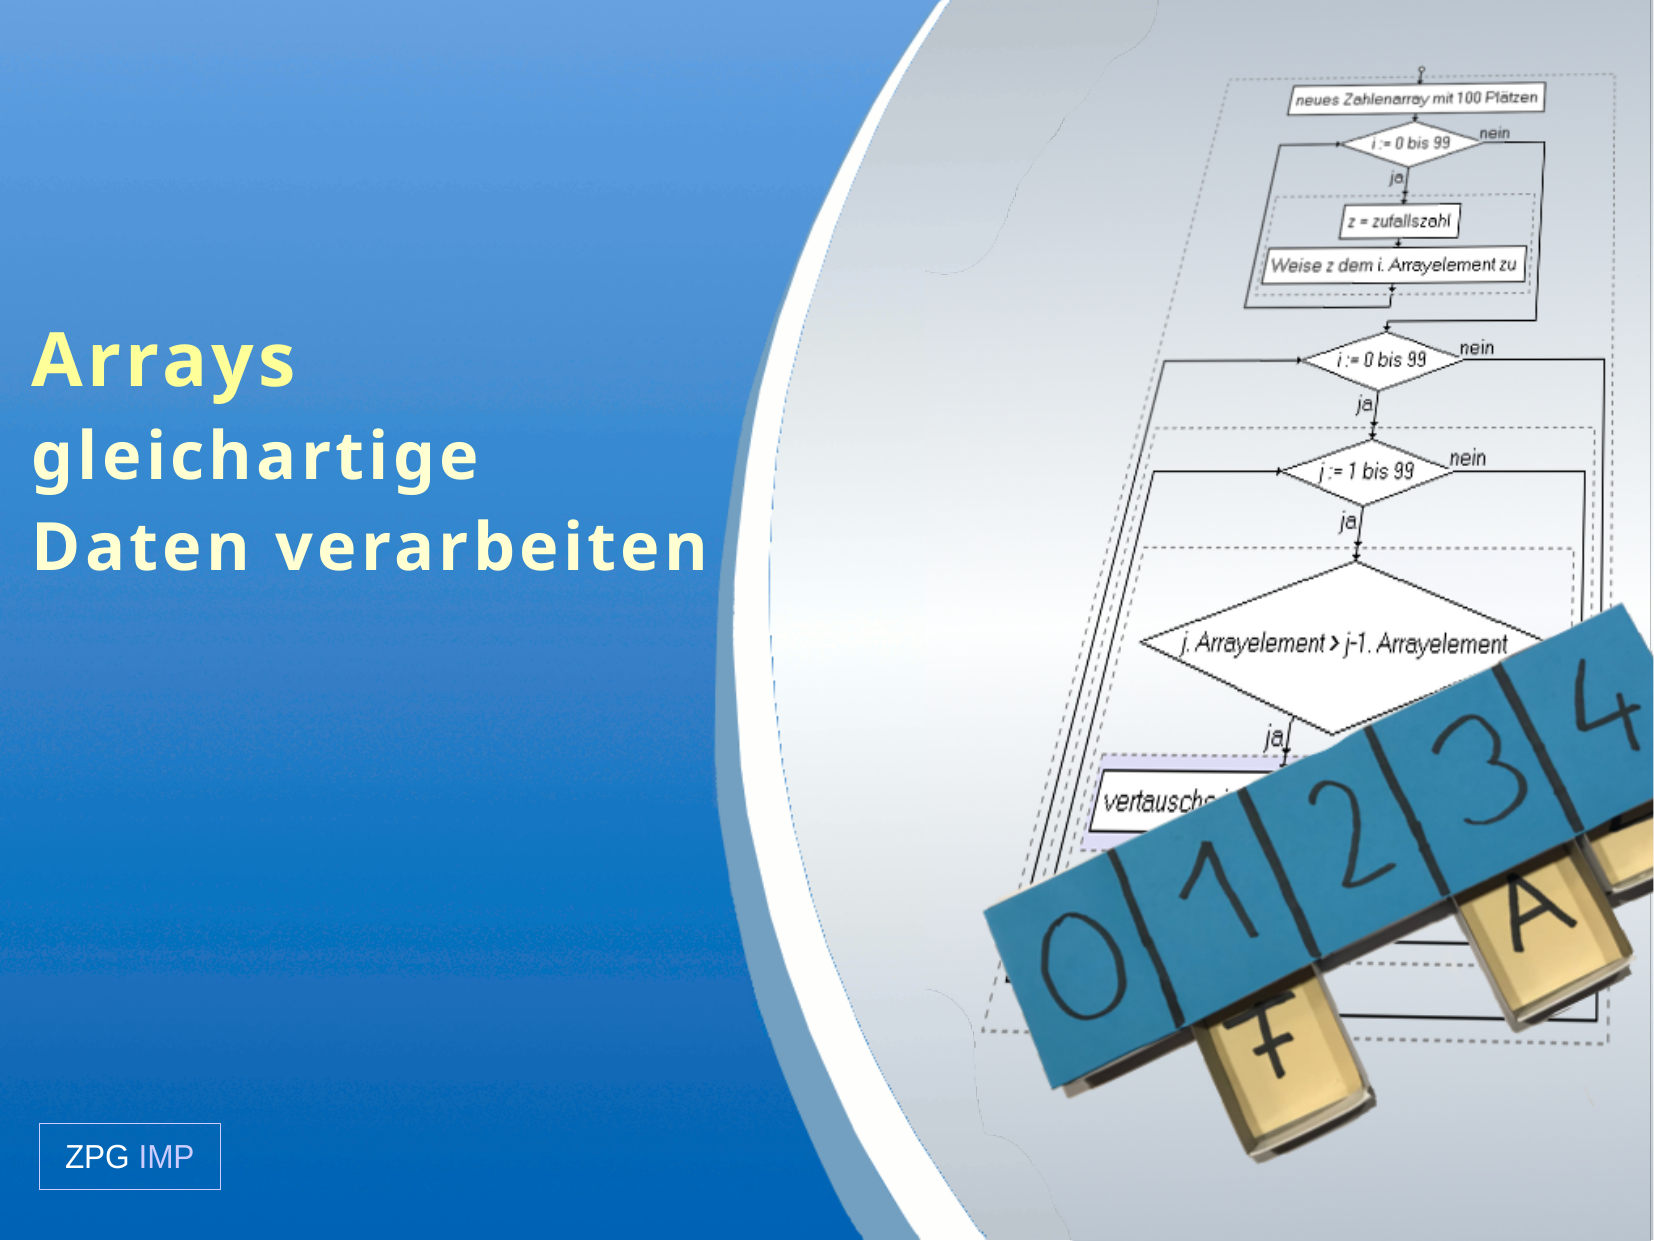

Arrays
gleichartige
Daten verarbeiten
ZPG IMP
1